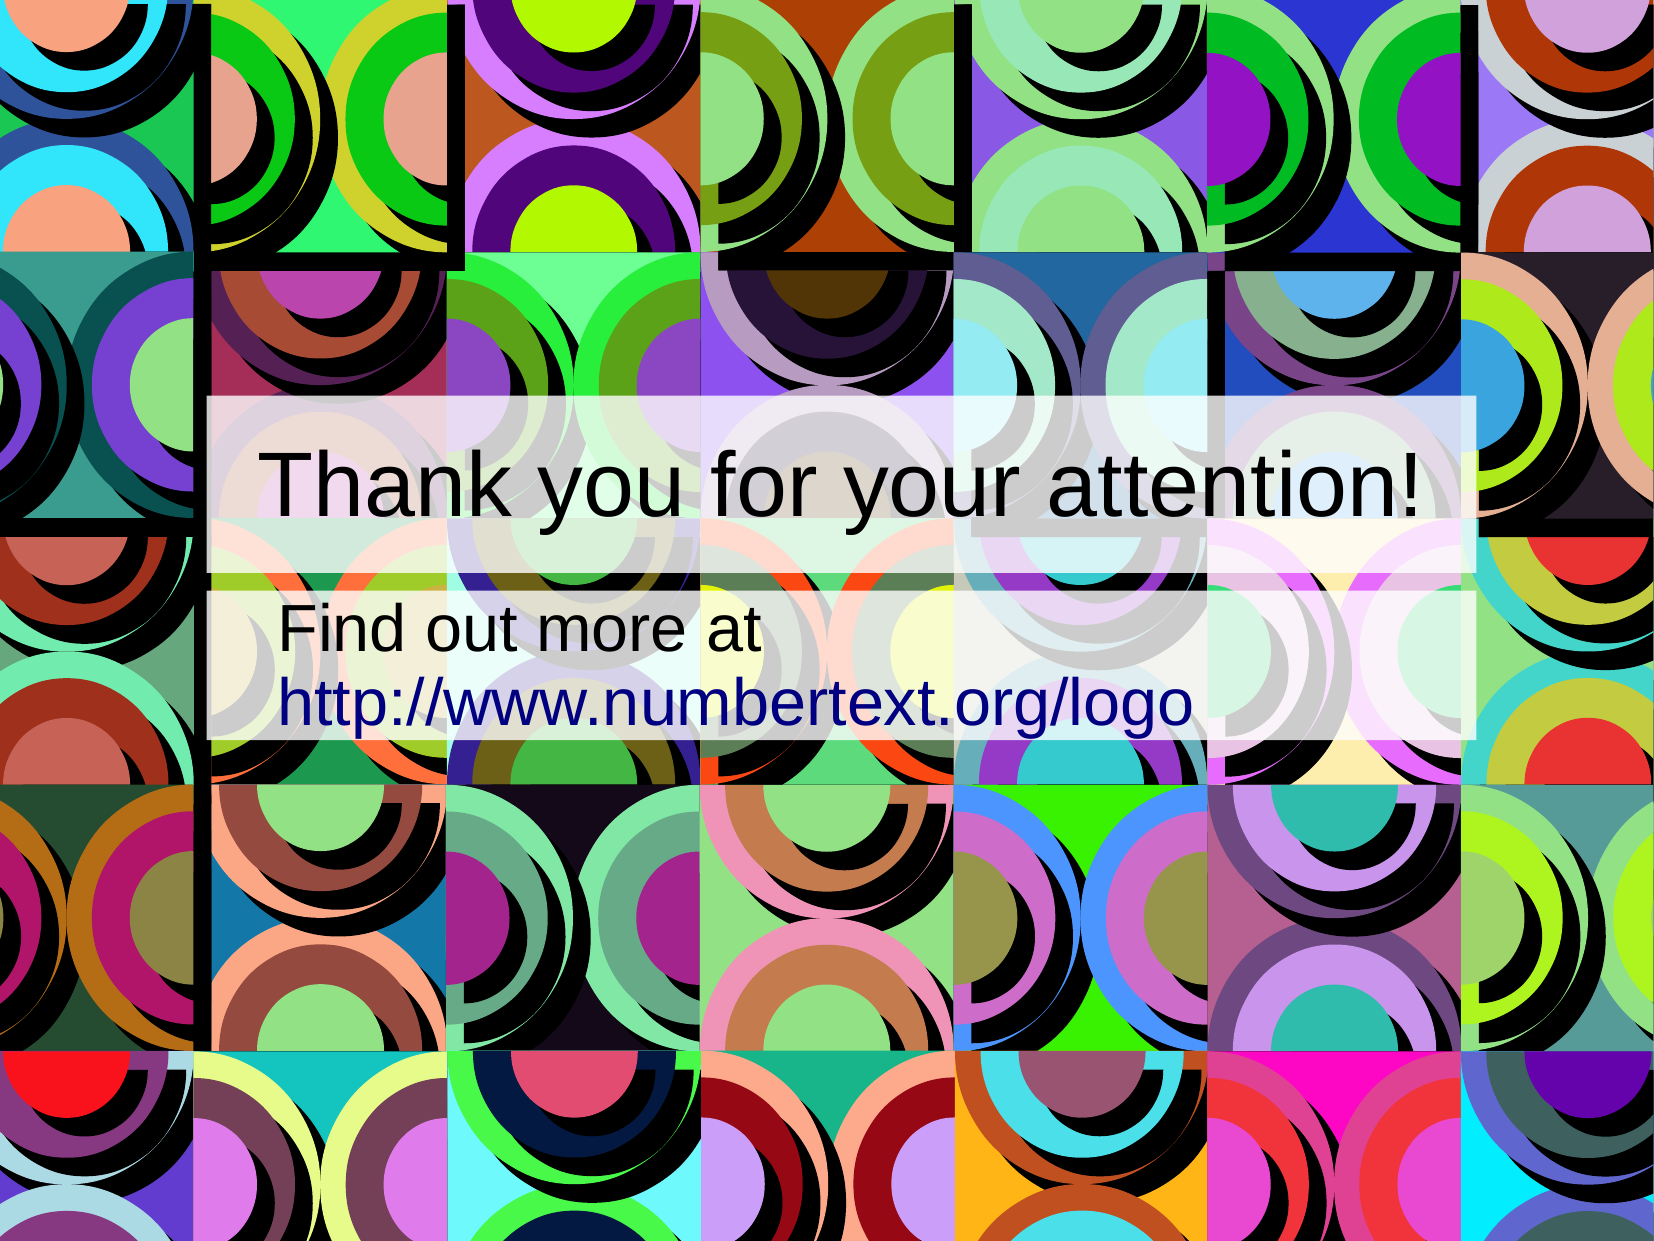

# Thank you for your attention!
Find out more at http://www.numbertext.org/logo